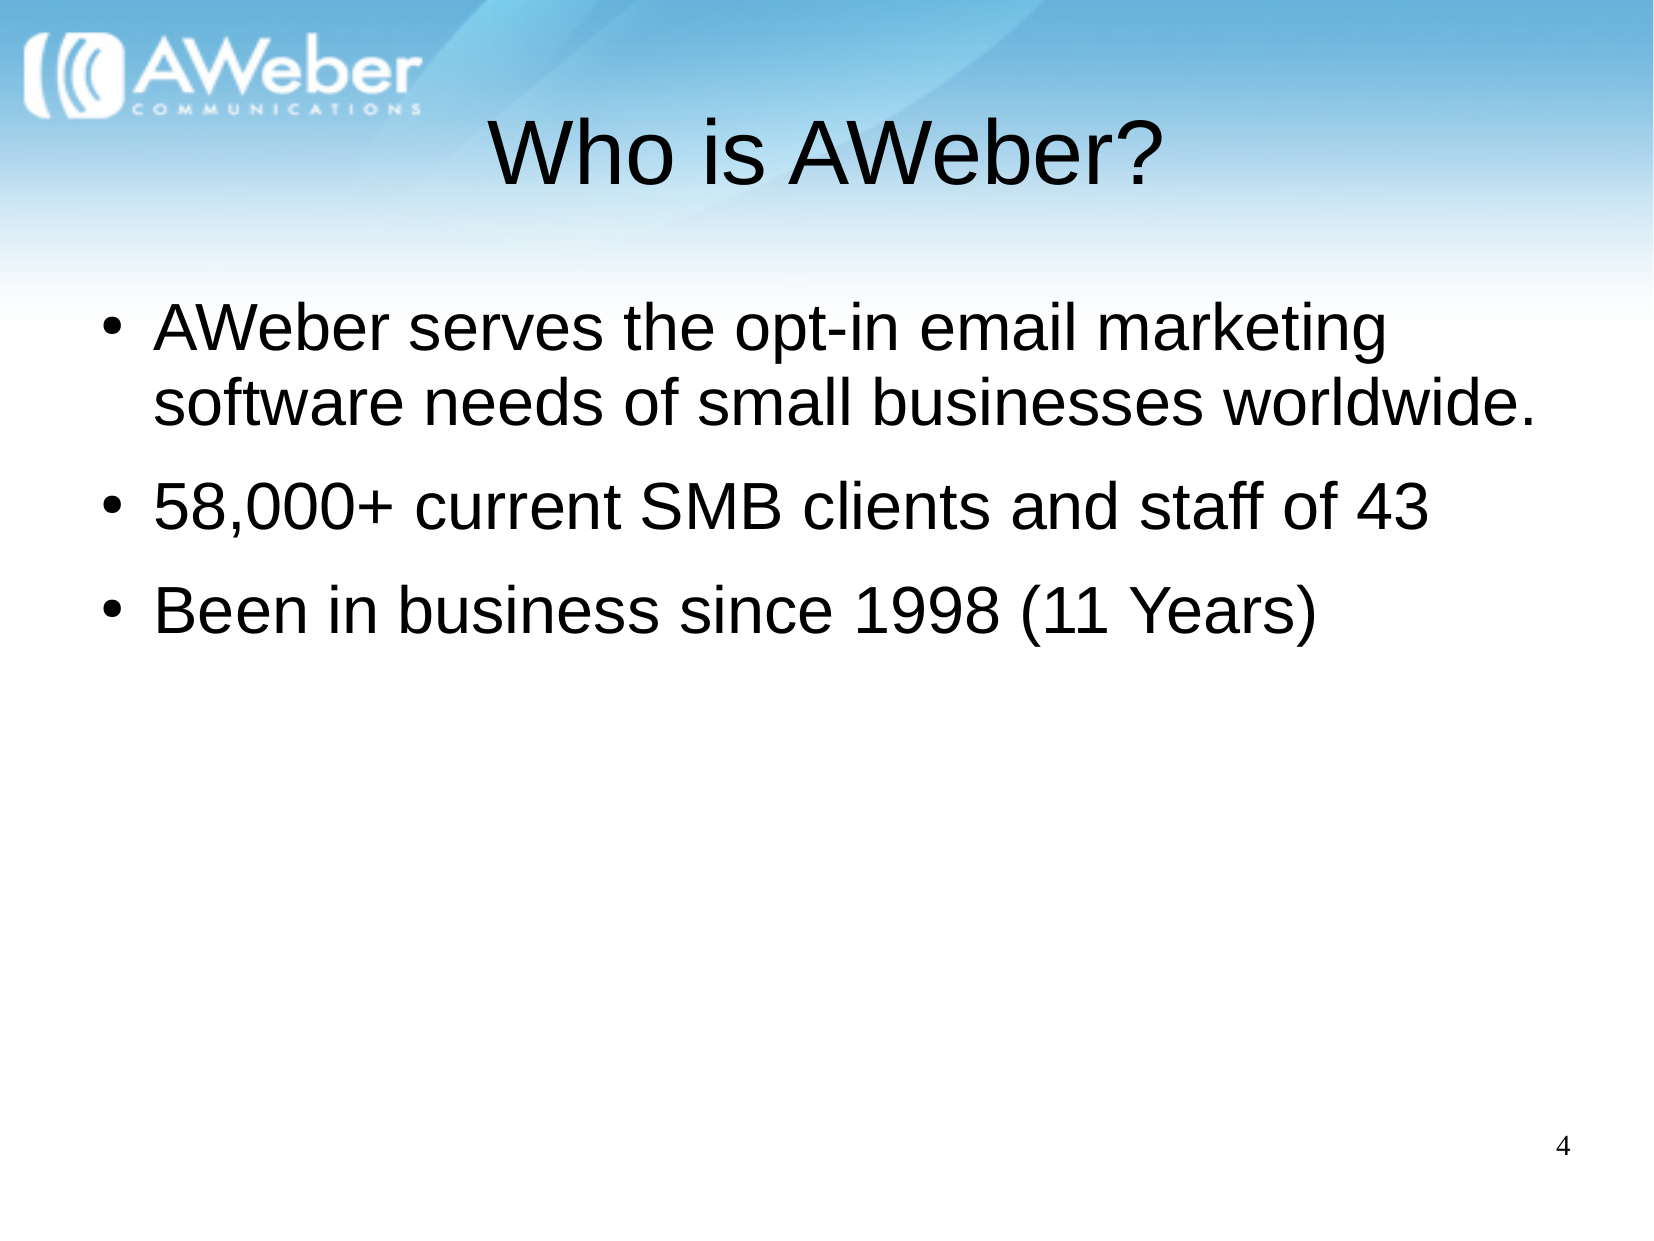

# Who is AWeber?
AWeber serves the opt-in email marketing software needs of small businesses worldwide.
58,000+ current SMB clients and staff of 43
Been in business since 1998 (11 Years)
4